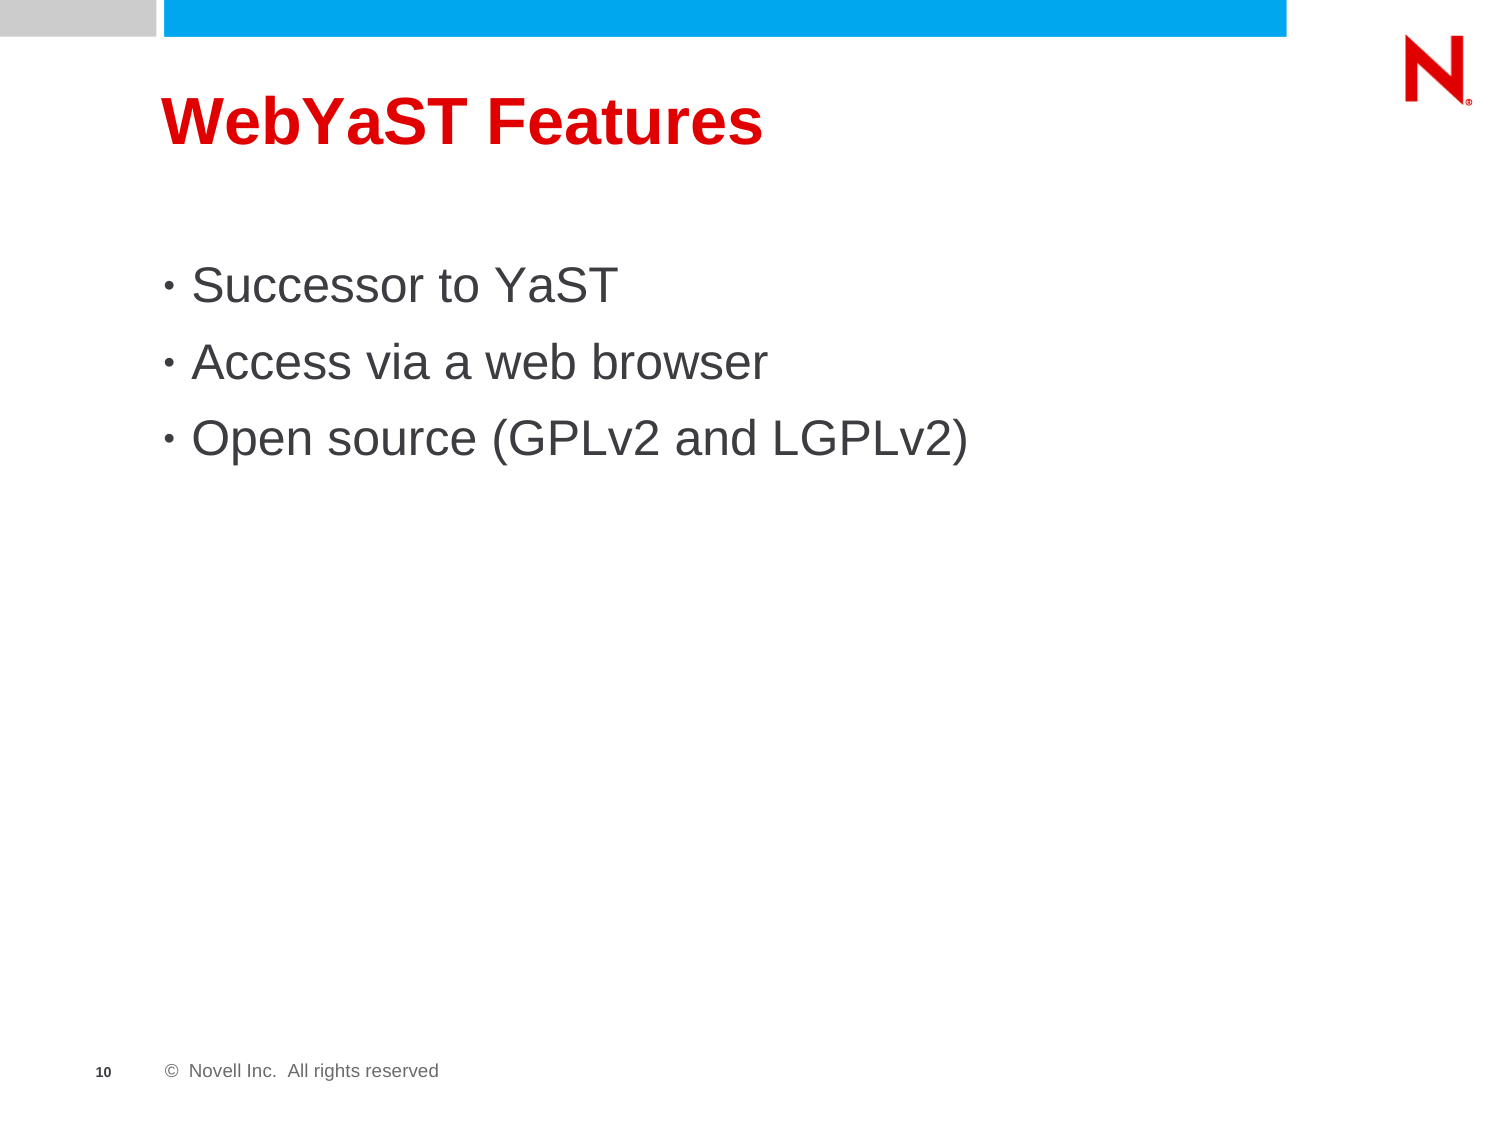

# WebYaST Features
Successor to YaST
Access via a web browser
Open source (GPLv2 and LGPLv2)